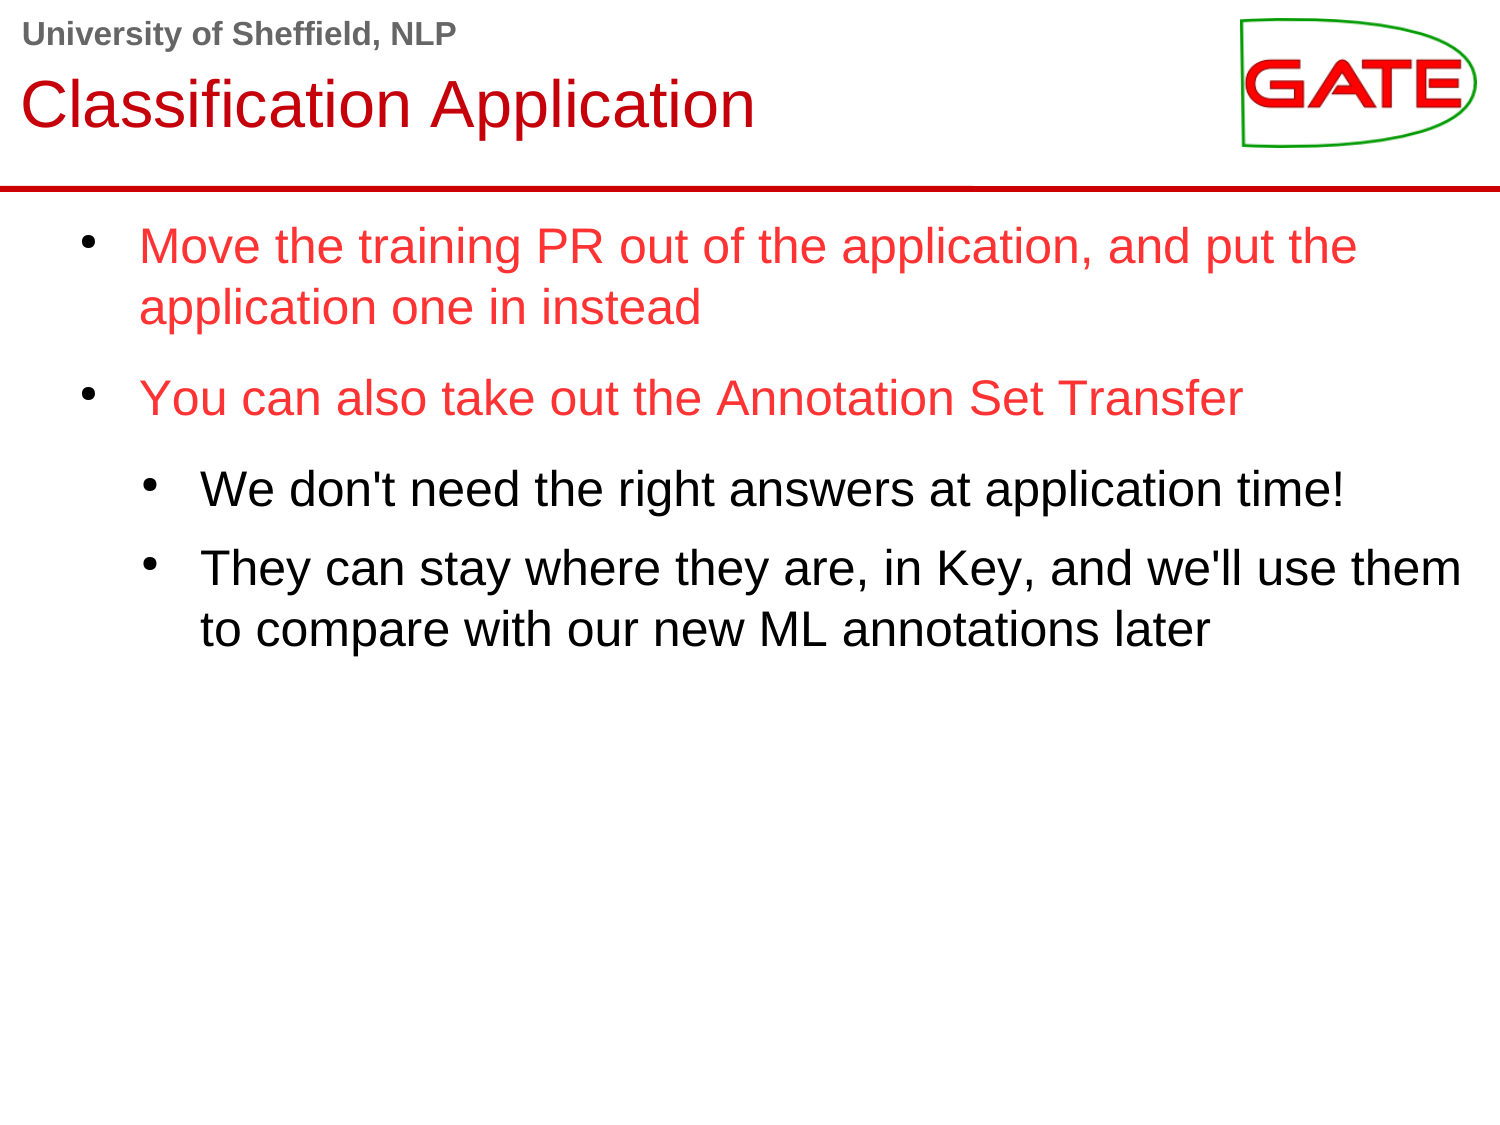

# Classification Application
Move the training PR out of the application, and put the application one in instead
You can also take out the Annotation Set Transfer
We don't need the right answers at application time!
They can stay where they are, in Key, and we'll use them to compare with our new ML annotations later